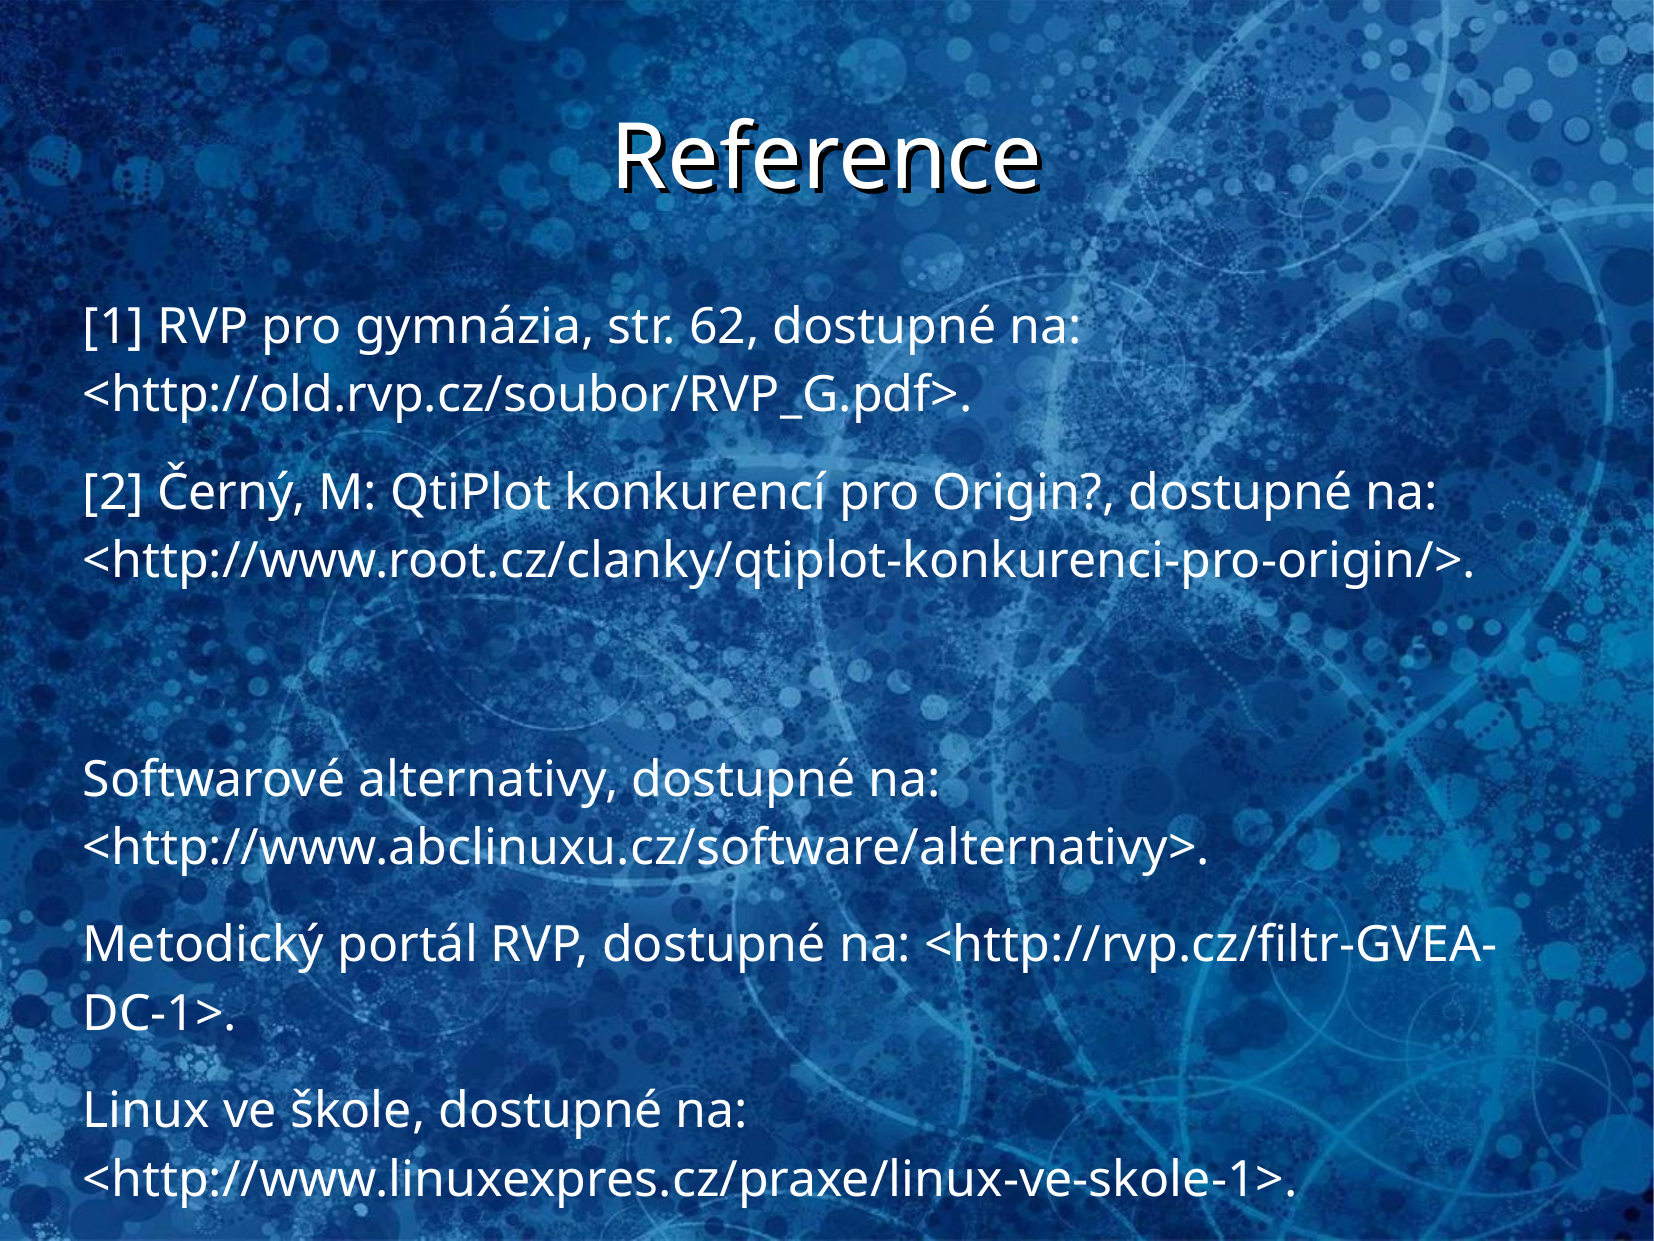

# Reference
[1] RVP pro gymnázia, str. 62, dostupné na: <http://old.rvp.cz/soubor/RVP_G.pdf>.
[2] Černý, M: QtiPlot konkurencí pro Origin?, dostupné na: <http://www.root.cz/clanky/qtiplot-konkurenci-pro-origin/>.
Softwarové alternativy, dostupné na: <http://www.abclinuxu.cz/software/alternativy>.
Metodický portál RVP, dostupné na: <http://rvp.cz/filtr-GVEA-DC-1>.
Linux ve škole, dostupné na: <http://www.linuxexpres.cz/praxe/linux-ve-skole-1>.